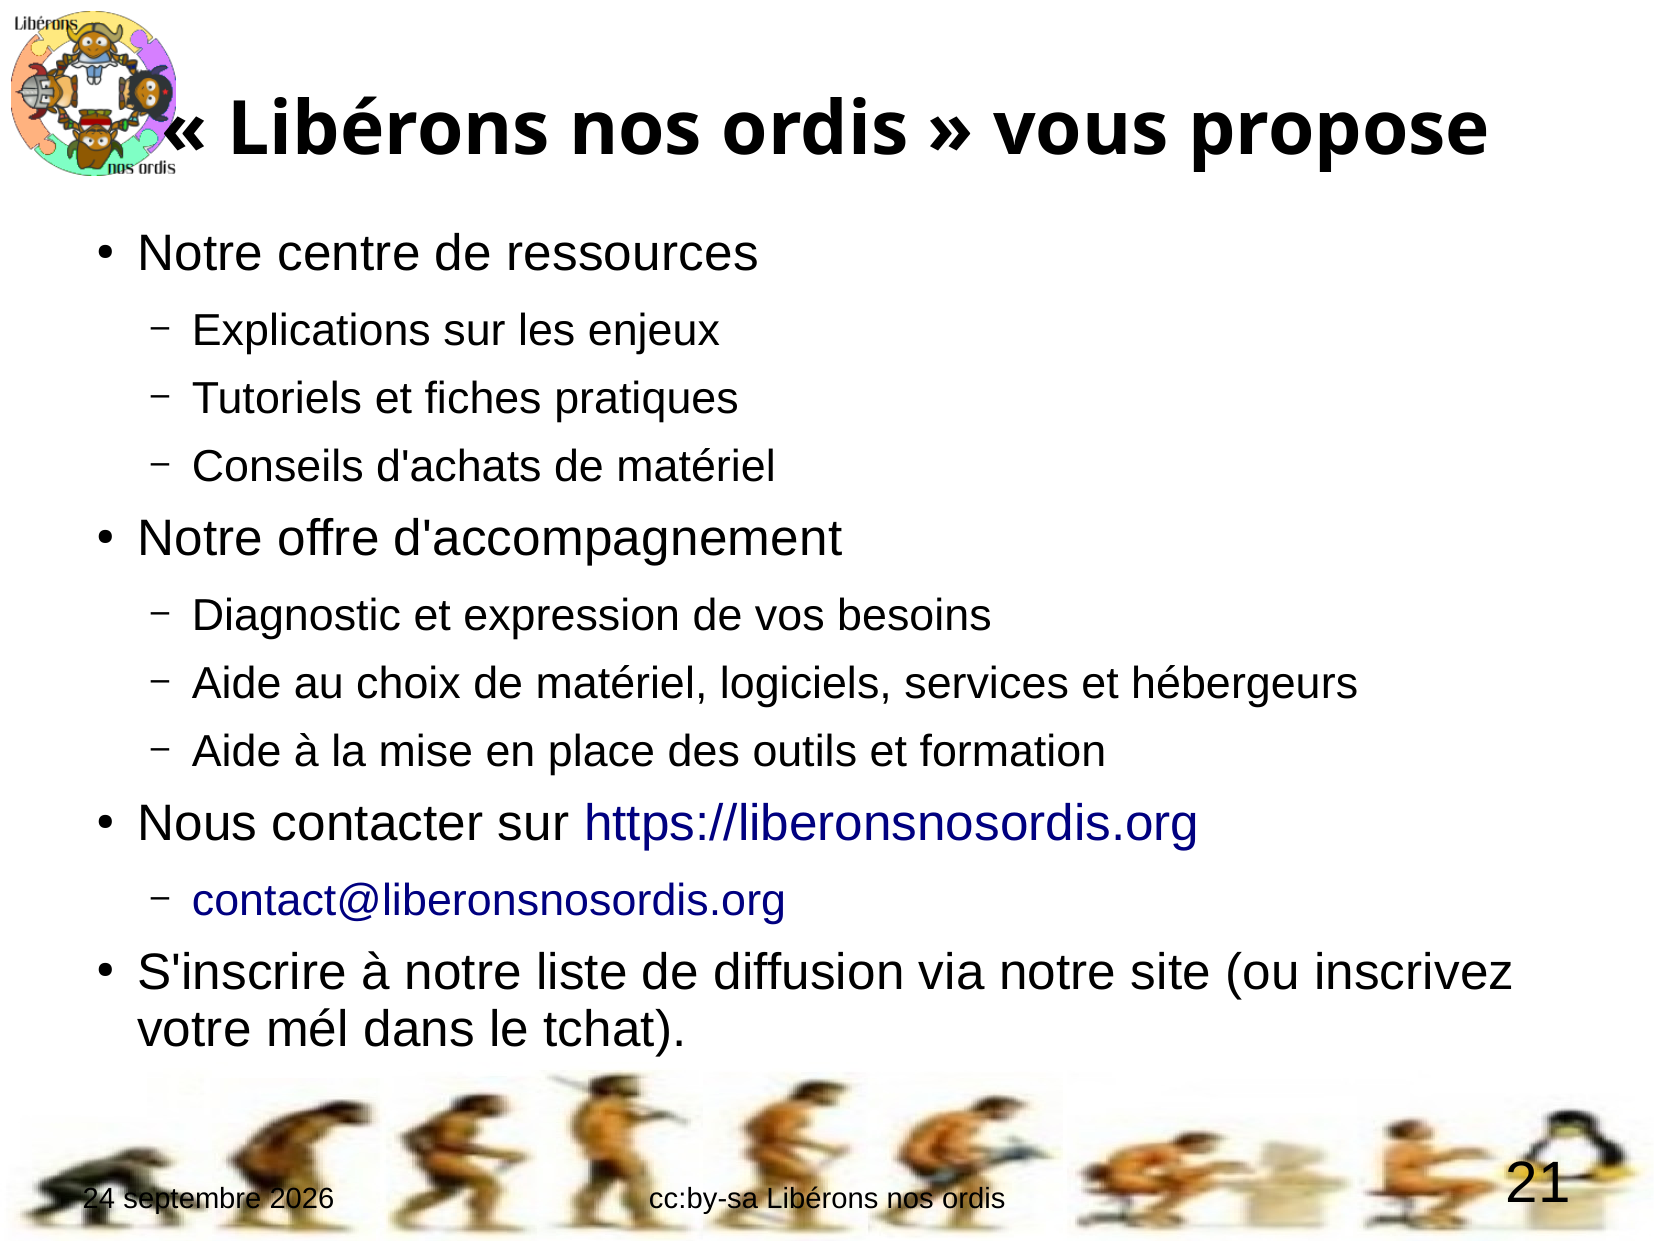

# « Libérons nos ordis » vous propose
Notre centre de ressources
Explications sur les enjeux
Tutoriels et fiches pratiques
Conseils d'achats de matériel
Notre offre d'accompagnement
Diagnostic et expression de vos besoins
Aide au choix de matériel, logiciels, services et hébergeurs
Aide à la mise en place des outils et formation
Nous contacter sur https://liberonsnosordis.org
contact@liberonsnosordis.org
S'inscrire à notre liste de diffusion via notre site (ou inscrivez votre mél dans le tchat).
cc:by-sa Libérons nos ordis
21